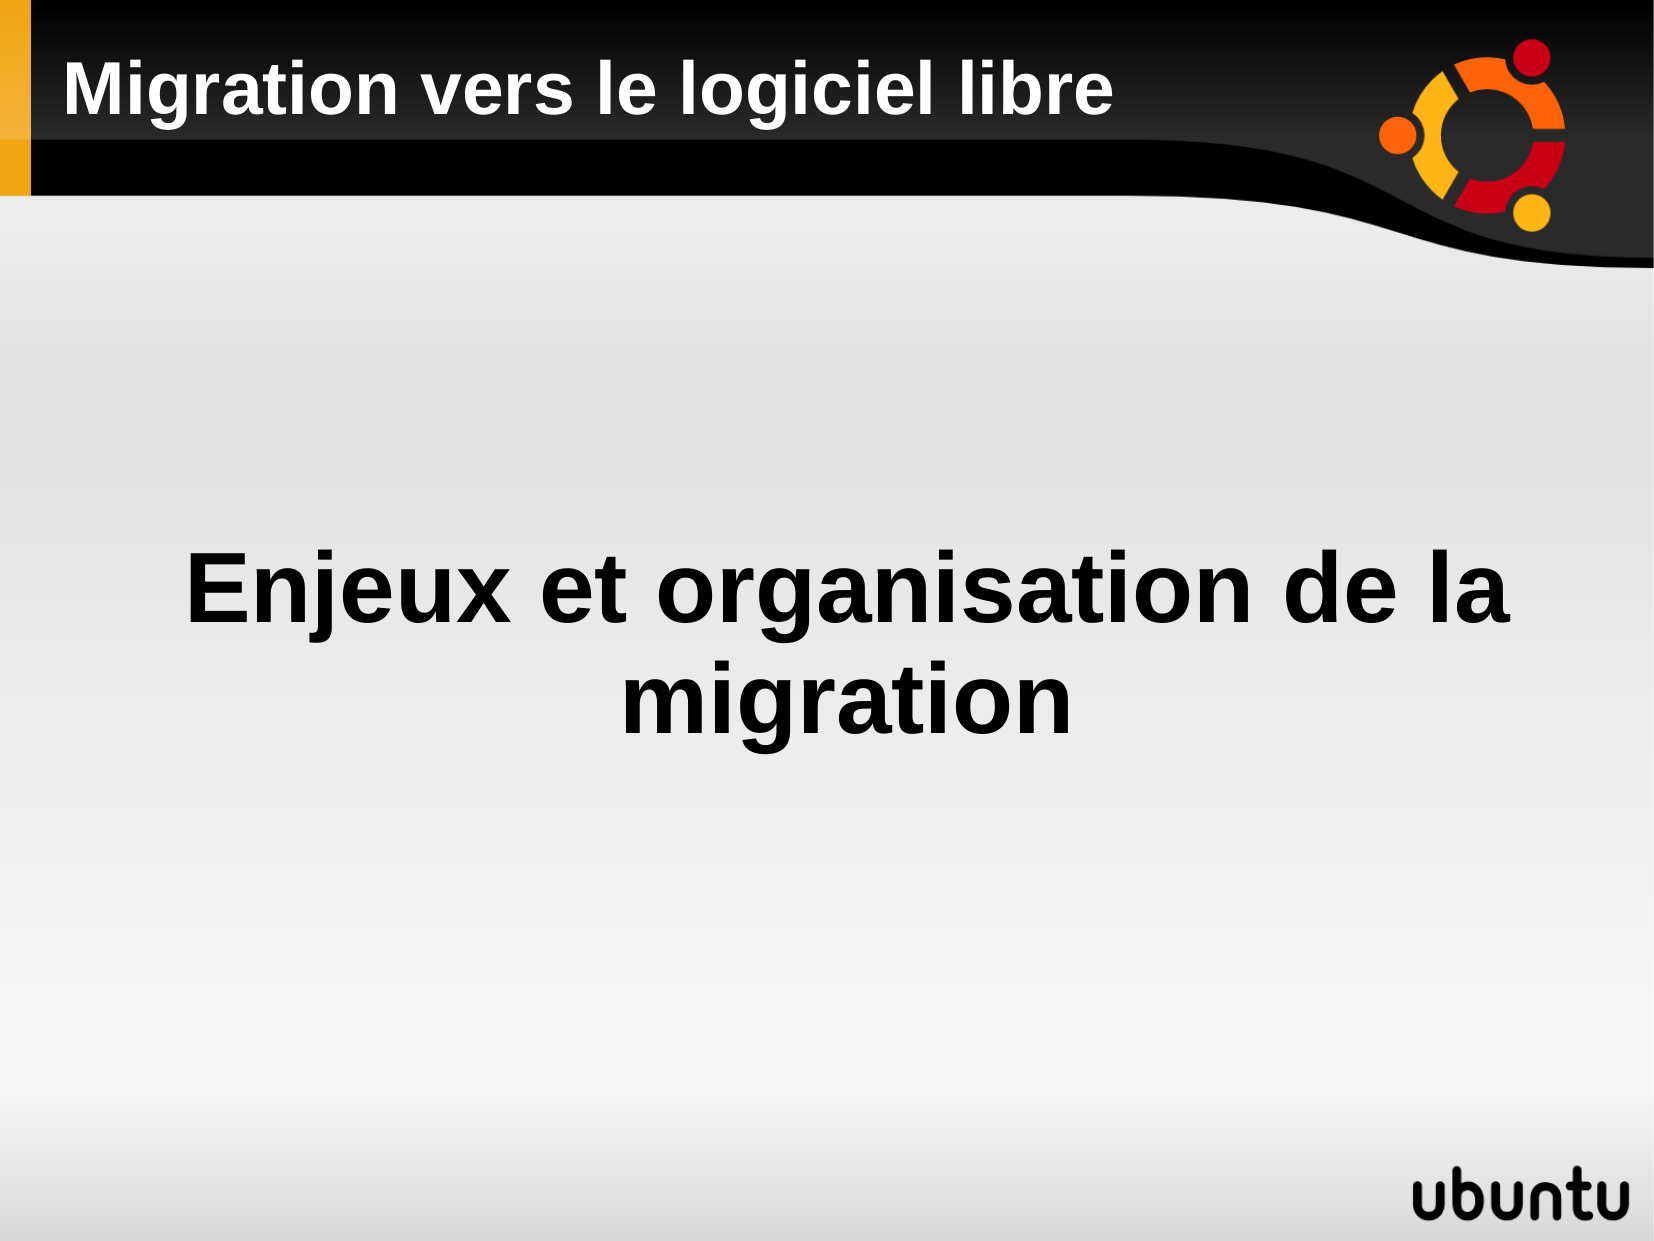

Migration vers le logiciel libre
Enjeux et organisation de la migration